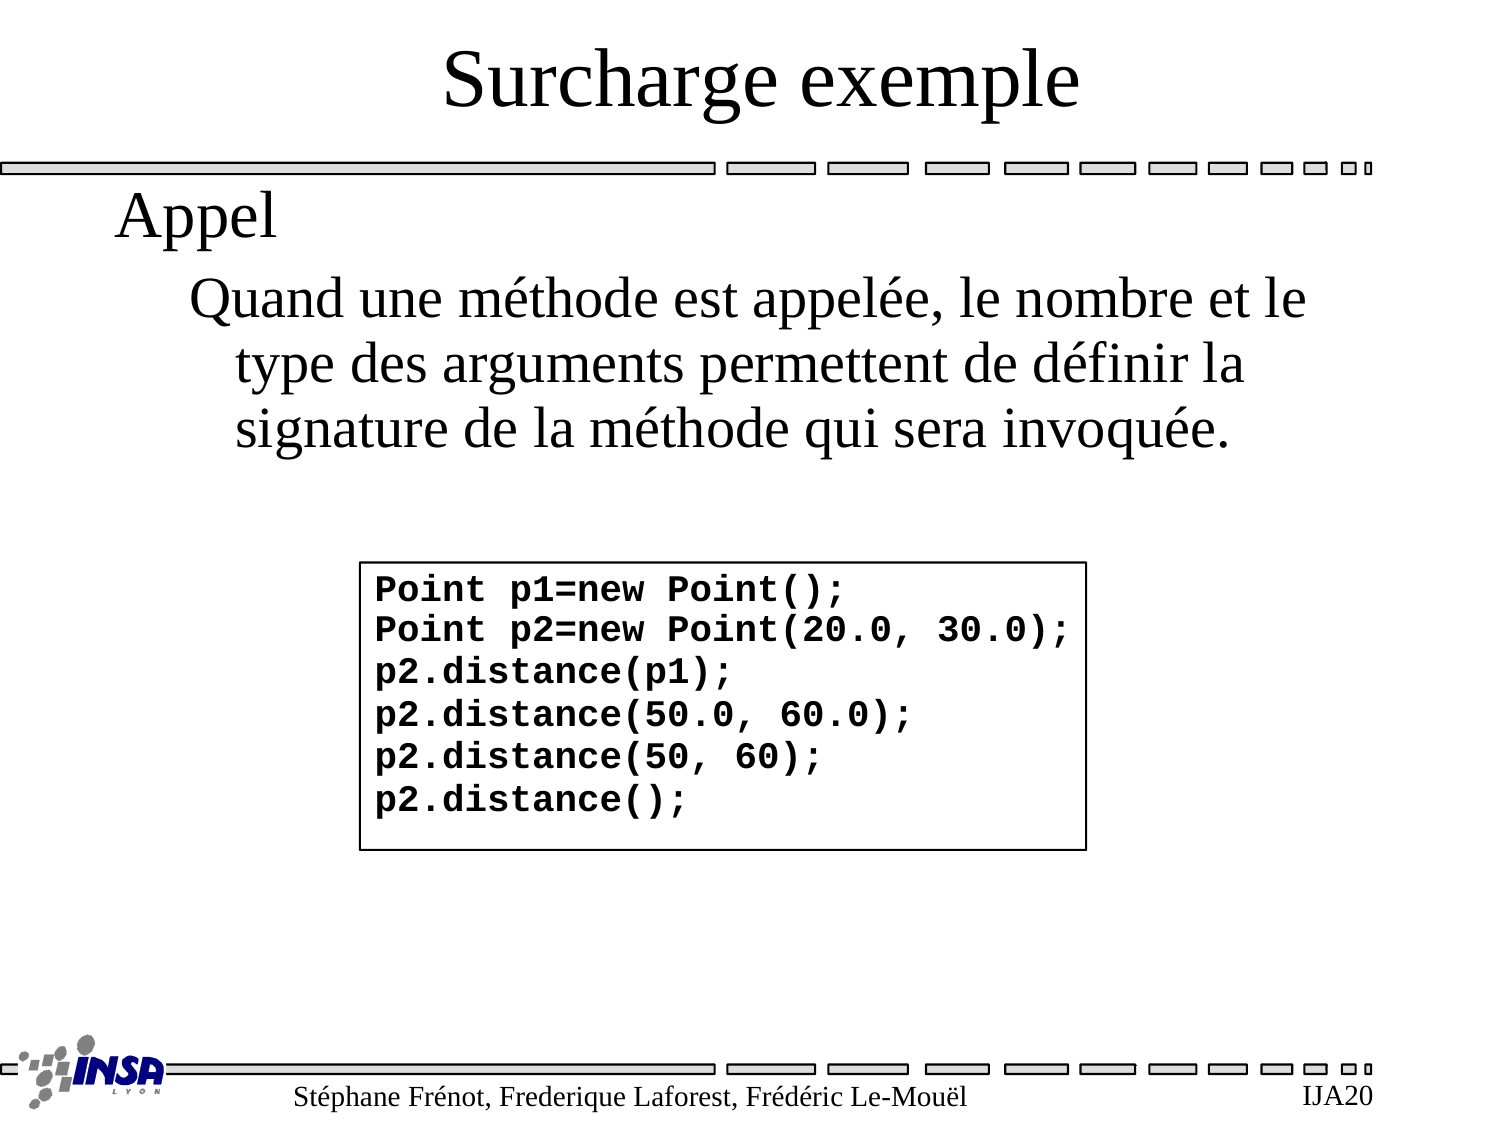

# Surcharge exemple
Appel
Quand une méthode est appelée, le nombre et le type des arguments permettent de définir la signature de la méthode qui sera invoquée.
Point p1=new Point();
Point p2=new Point(20.0, 30.0);
p2.distance(p1);
p2.distance(50.0, 60.0);
p2.distance(50, 60);
p2.distance();